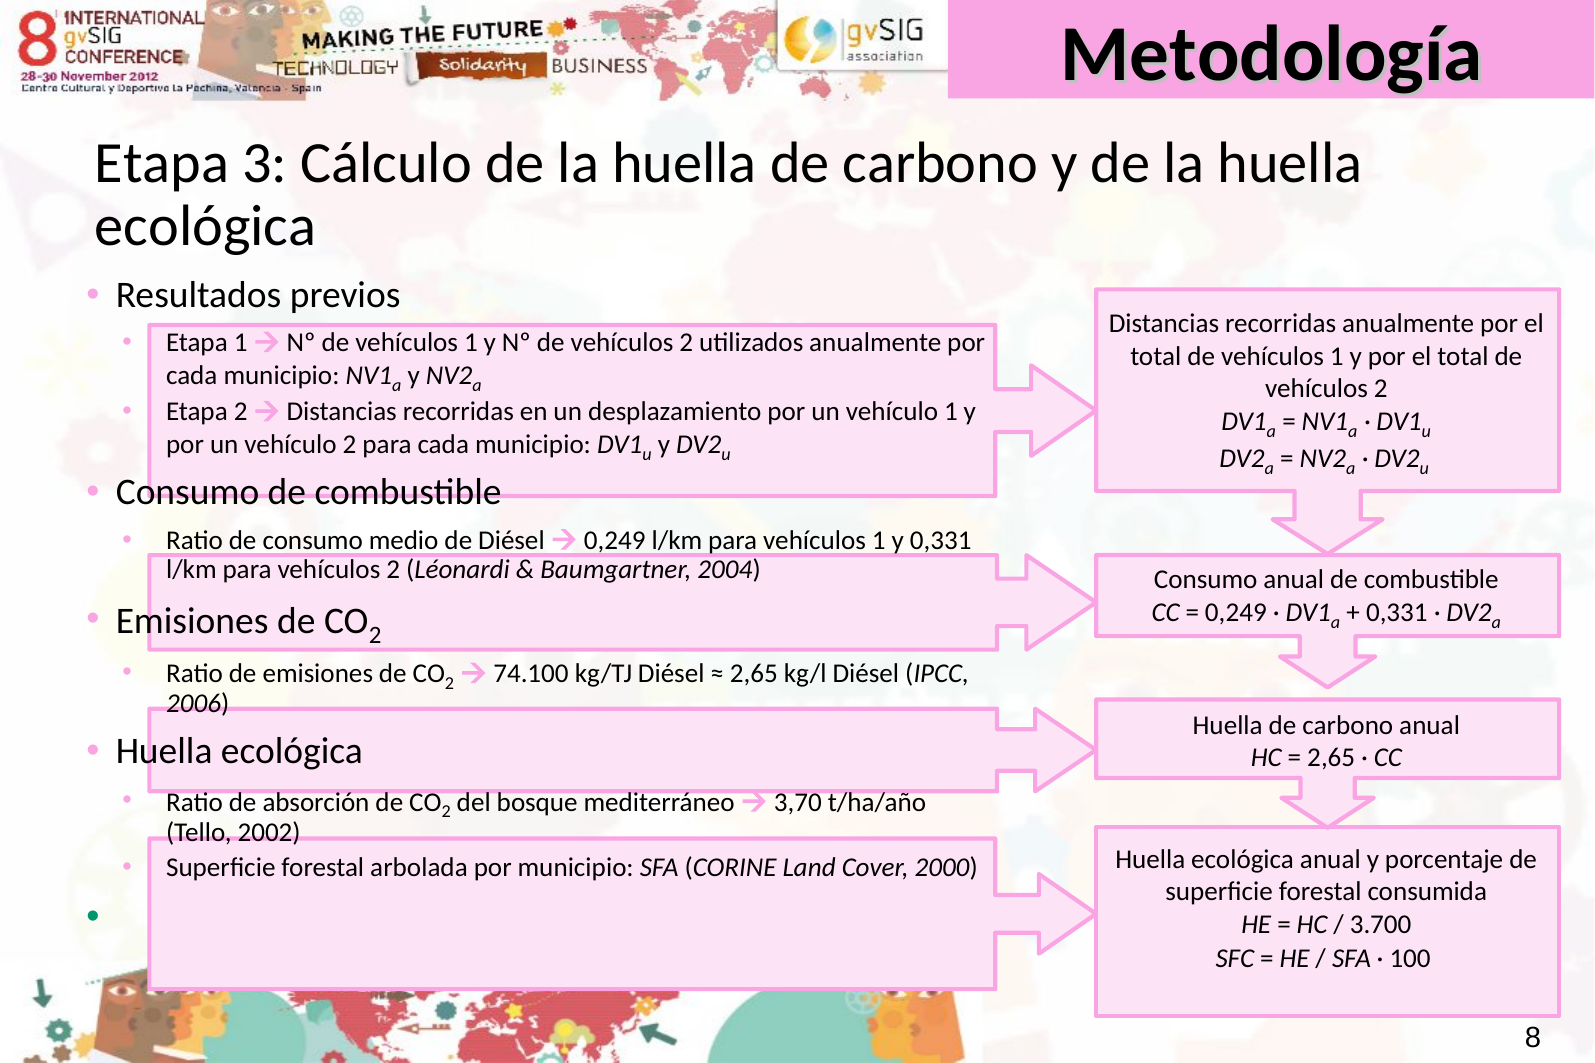

Metodología
# Etapa 3: Cálculo de la huella de carbono y de la huella ecológica
Resultados previos
Etapa 1  Nº de vehículos 1 y Nº de vehículos 2 utilizados anualmente por cada municipio: NV1a y NV2a
Etapa 2  Distancias recorridas en un desplazamiento por un vehículo 1 y por un vehículo 2 para cada municipio: DV1u y DV2u
Consumo de combustible
Ratio de consumo medio de Diésel  0,249 l/km para vehículos 1 y 0,331 l/km para vehículos 2 (Léonardi & Baumgartner, 2004)
Emisiones de CO2
Ratio de emisiones de CO2  74.100 kg/TJ Diésel ≈ 2,65 kg/l Diésel (IPCC, 2006)
Huella ecológica
Ratio de absorción de CO2 del bosque mediterráneo  3,70 t/ha/año (Tello, 2002)
Superficie forestal arbolada por municipio: SFA (CORINE Land Cover, 2000)
Distancias recorridas anualmente por el total de vehículos 1 y por el total de vehículos 2
DV1a = NV1a · DV1u
DV2a = NV2a · DV2u
Consumo anual de combustible
CC = 0,249 · DV1a + 0,331 · DV2a
Huella de carbono anual
HC = 2,65 · CC
Huella ecológica anual y porcentaje de superficie forestal consumida
HE = HC / 3.700
SFC = HE / SFA · 100